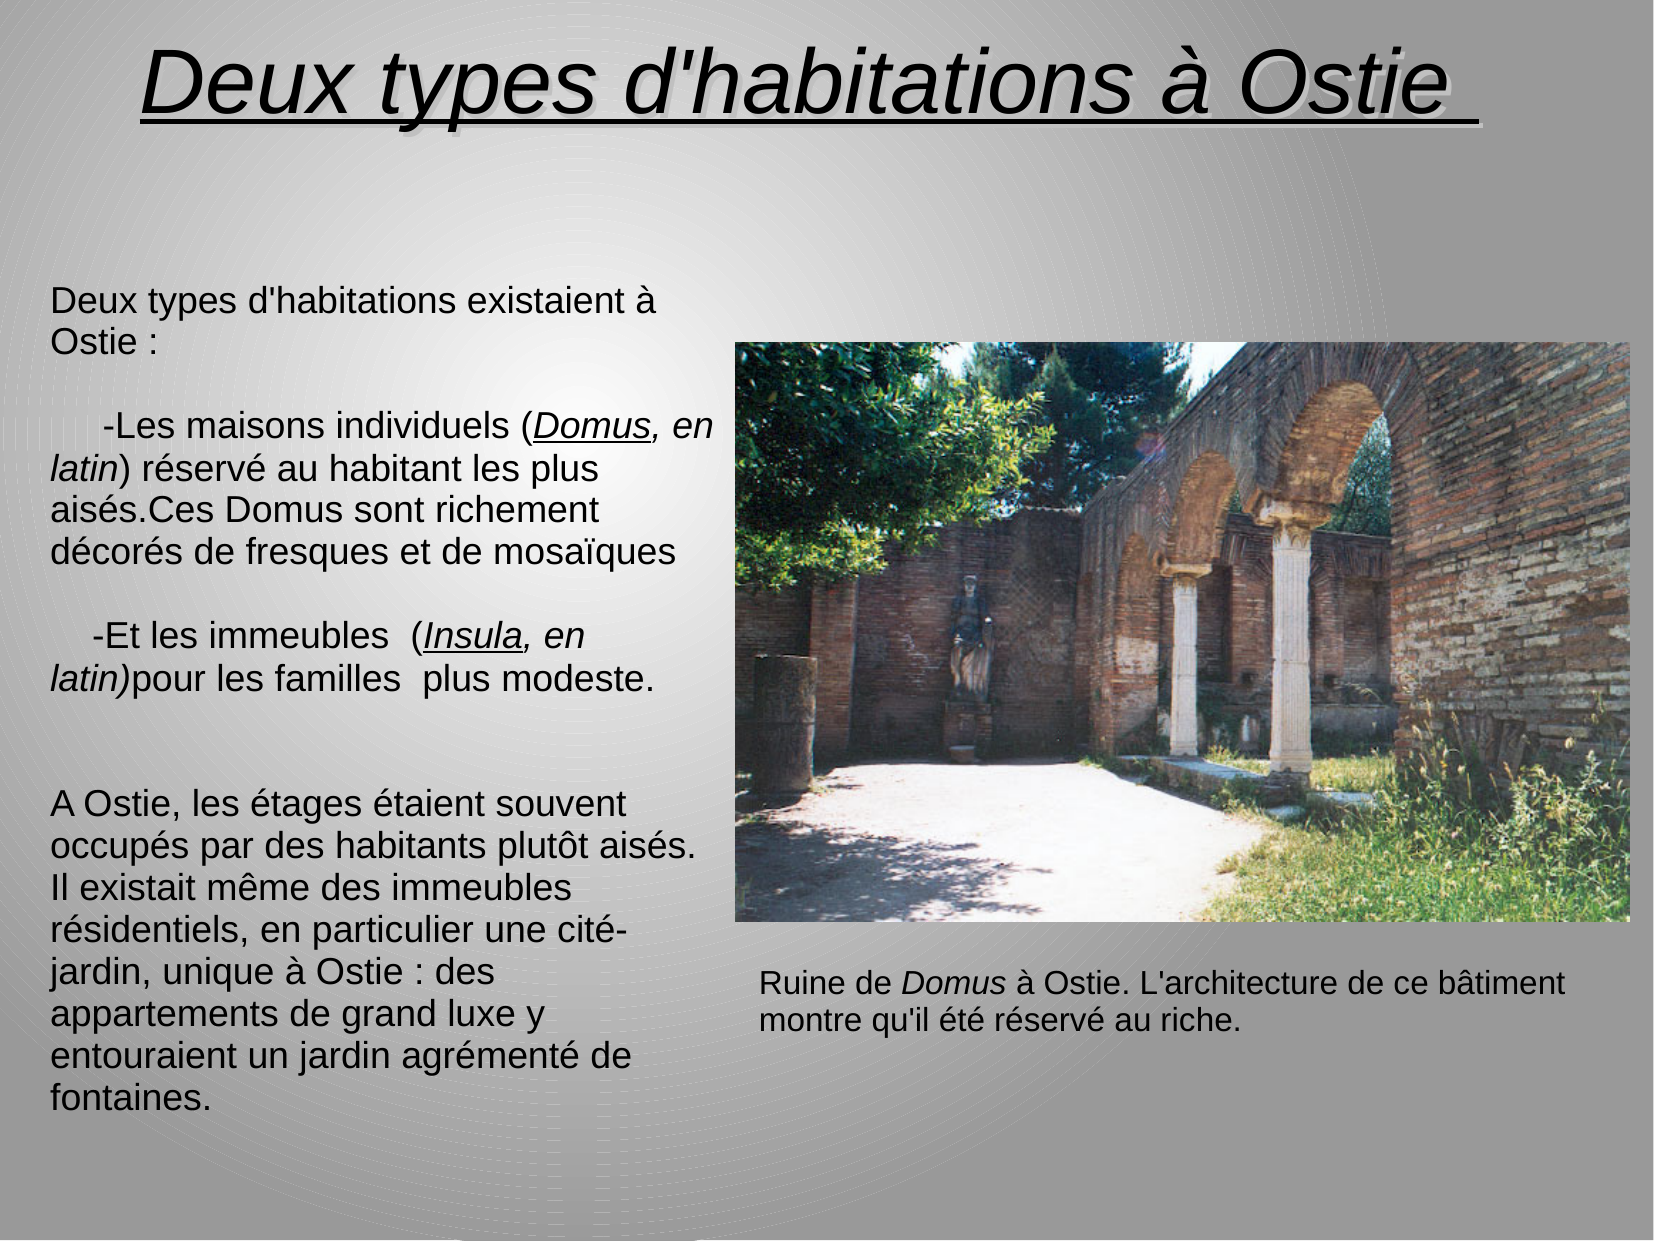

Deux types d'habitations à Ostie
Deux types d'habitations existaient à Ostie :
 -Les maisons individuels (Domus, en latin) réservé au habitant les plus aisés.Ces Domus sont richement décorés de fresques et de mosaïques
 -Et les immeubles (Insula, en latin)pour les familles plus modeste.
A Ostie, les étages étaient souvent occupés par des habitants plutôt aisés.
Il existait même des immeubles résidentiels, en particulier une cité-jardin, unique à Ostie : des appartements de grand luxe y entouraient un jardin agrémenté de fontaines.
Ruine de Domus à Ostie. L'architecture de ce bâtiment montre qu'il été réservé au riche.